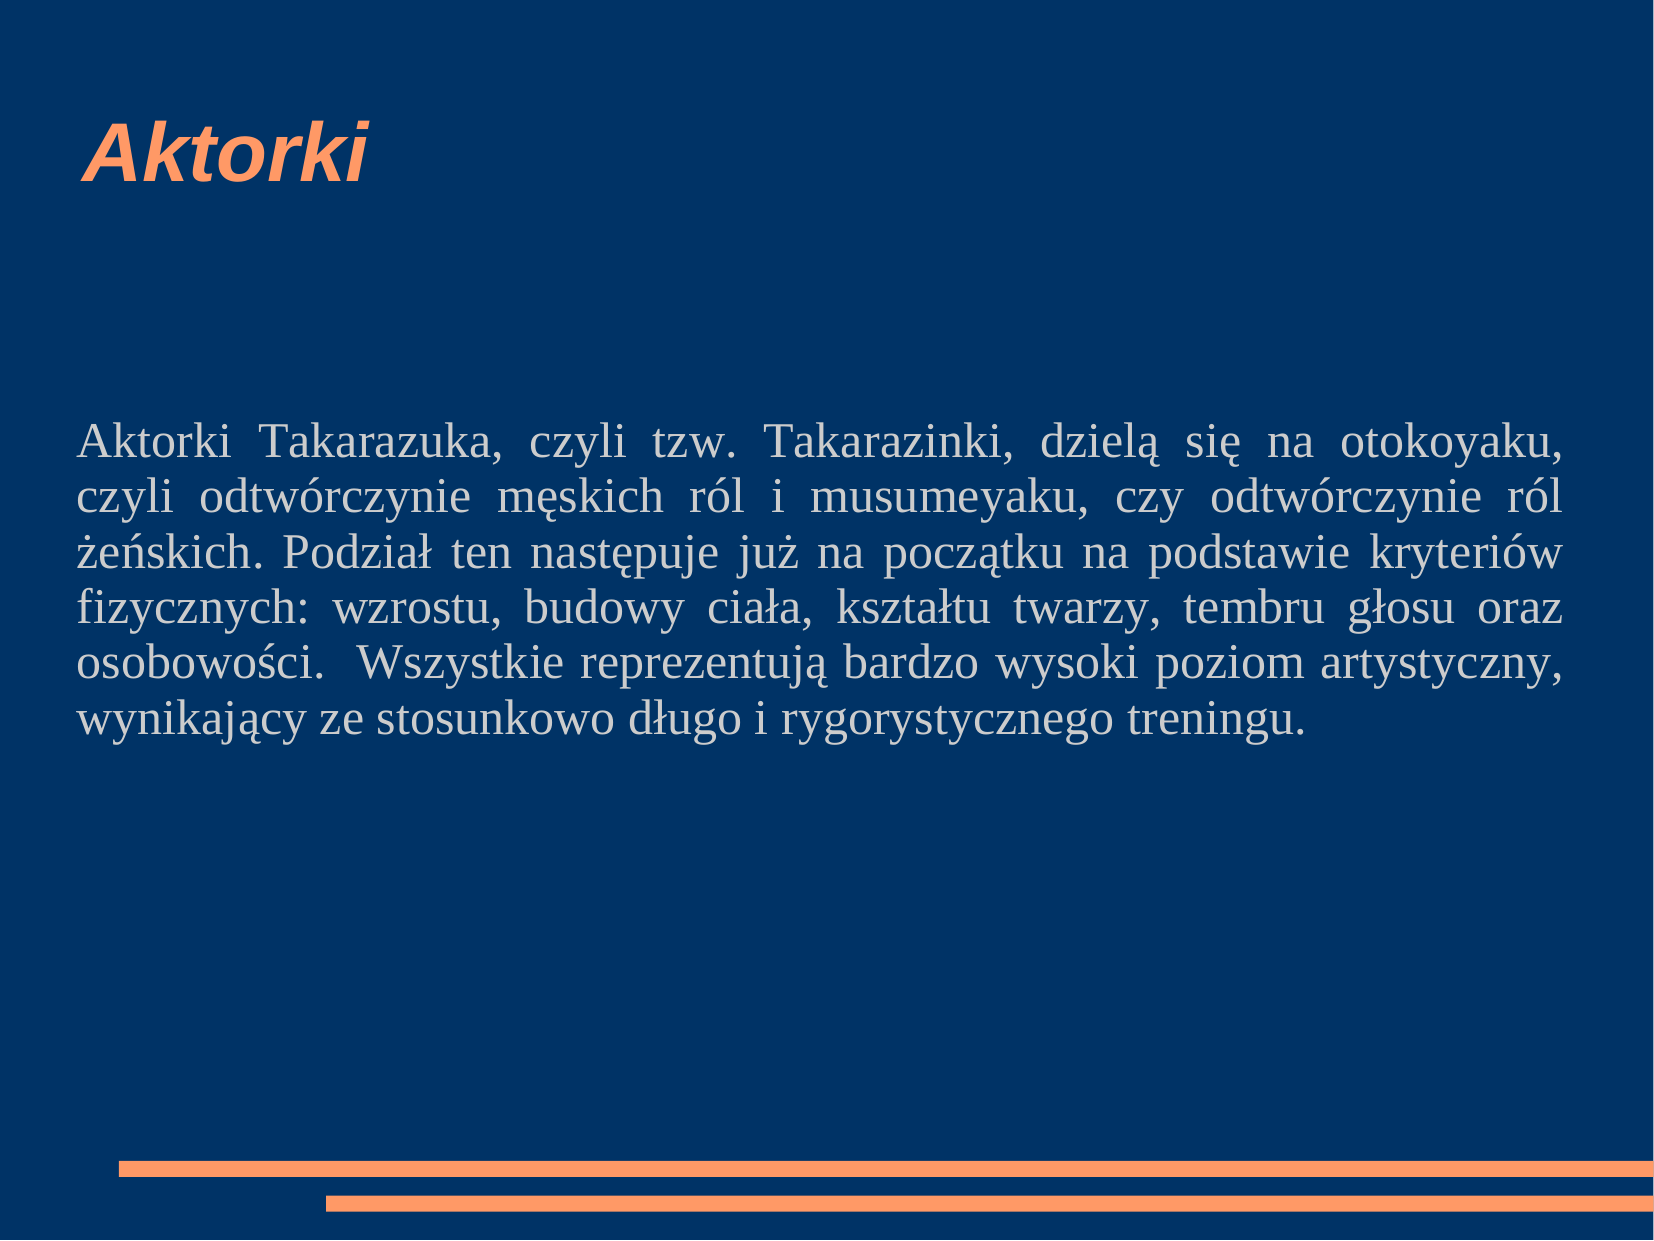

# Aktorki
Aktorki Takarazuka, czyli tzw. Takarazinki, dzielą się na otokoyaku, czyli odtwórczynie męskich ról i musumeyaku, czy odtwórczynie ról żeńskich. Podział ten następuje już na początku na podstawie kryteriów fizycznych: wzrostu, budowy ciała, kształtu twarzy, tembru głosu oraz osobowości. Wszystkie reprezentują bardzo wysoki poziom artystyczny, wynikający ze stosunkowo długo i rygorystycznego treningu.